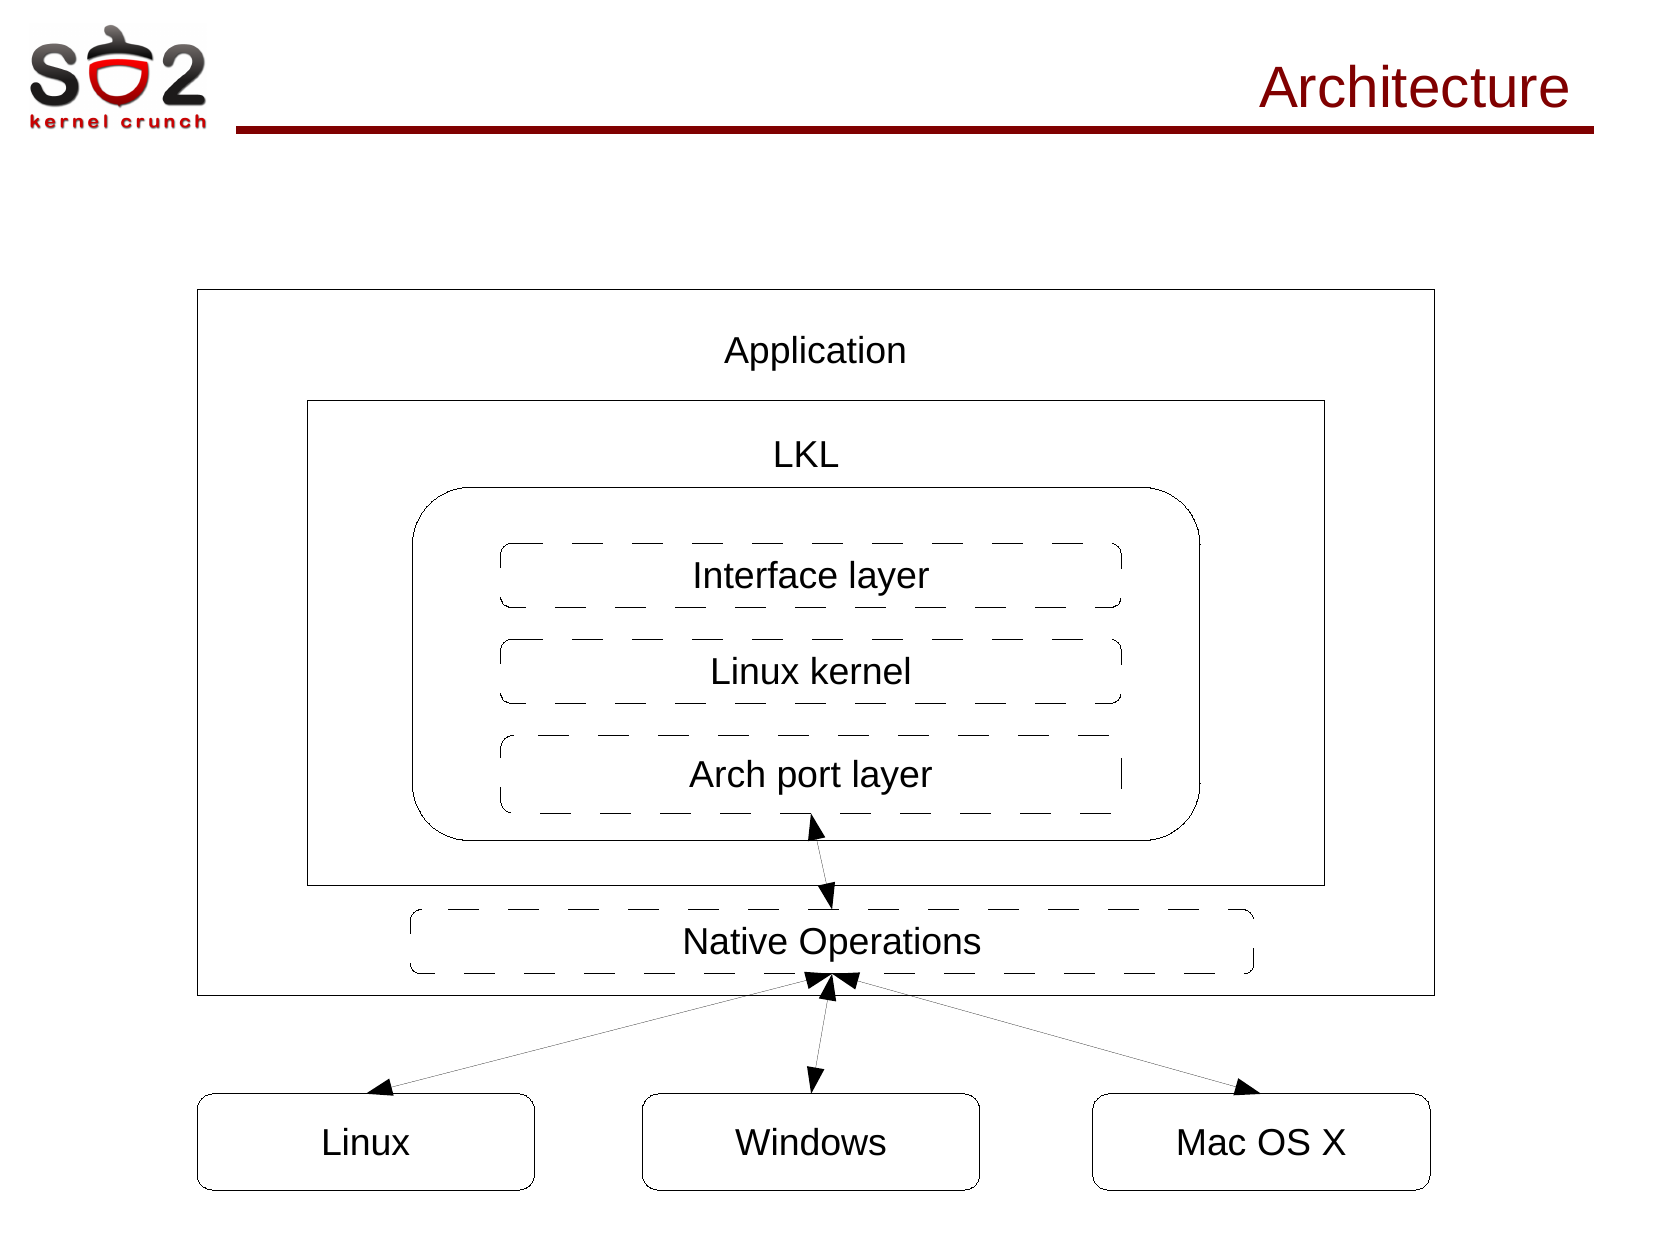

# Architecture
Application
LKL
Interface layer
Linux kernel
Arch port layer
Native Operations
Linux
Windows
Mac OS X